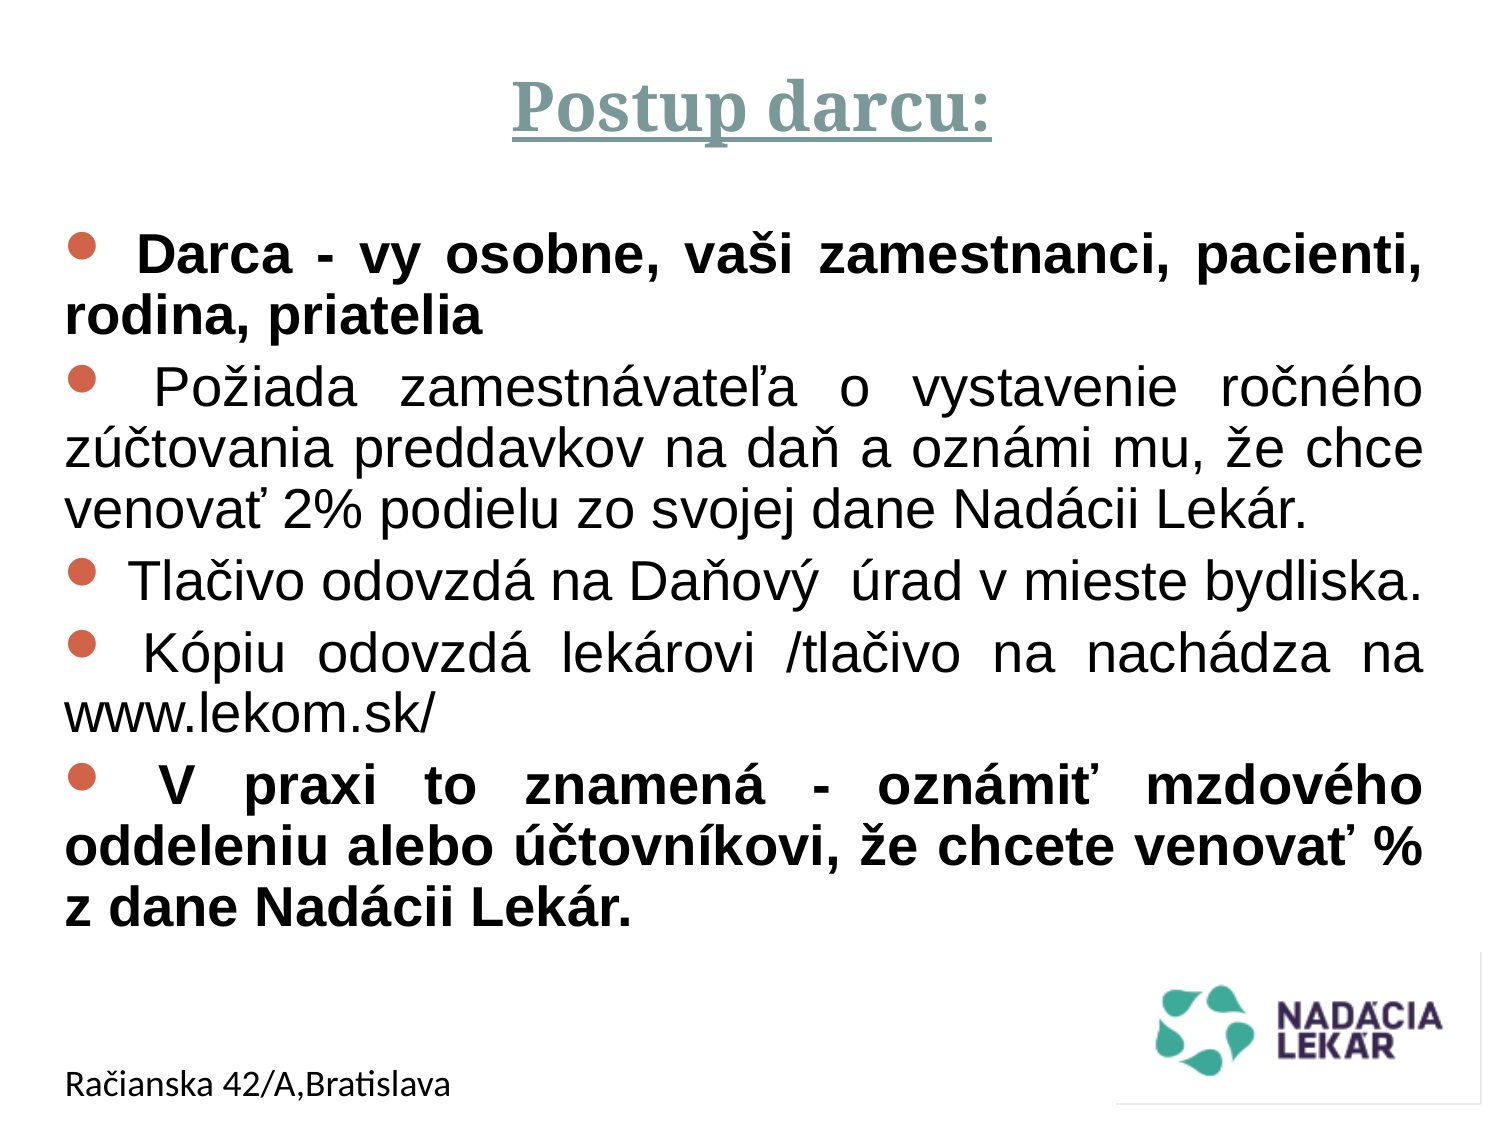

# Postup darcu:
 Darca - vy osobne, vaši zamestnanci, pacienti, rodina, priatelia
 Požiada zamestnávateľa o vystavenie ročného zúčtovania preddavkov na daň a oznámi mu, že chce venovať 2% podielu zo svojej dane Nadácii Lekár.
 Tlačivo odovzdá na Daňový úrad v mieste bydliska.
 Kópiu odovzdá lekárovi /tlačivo na nachádza na www.lekom.sk/
 V praxi to znamená - oznámiť mzdového oddeleniu alebo účtovníkovi, že chcete venovať % z dane Nadácii Lekár.
Račianska 42/A,Bratislava